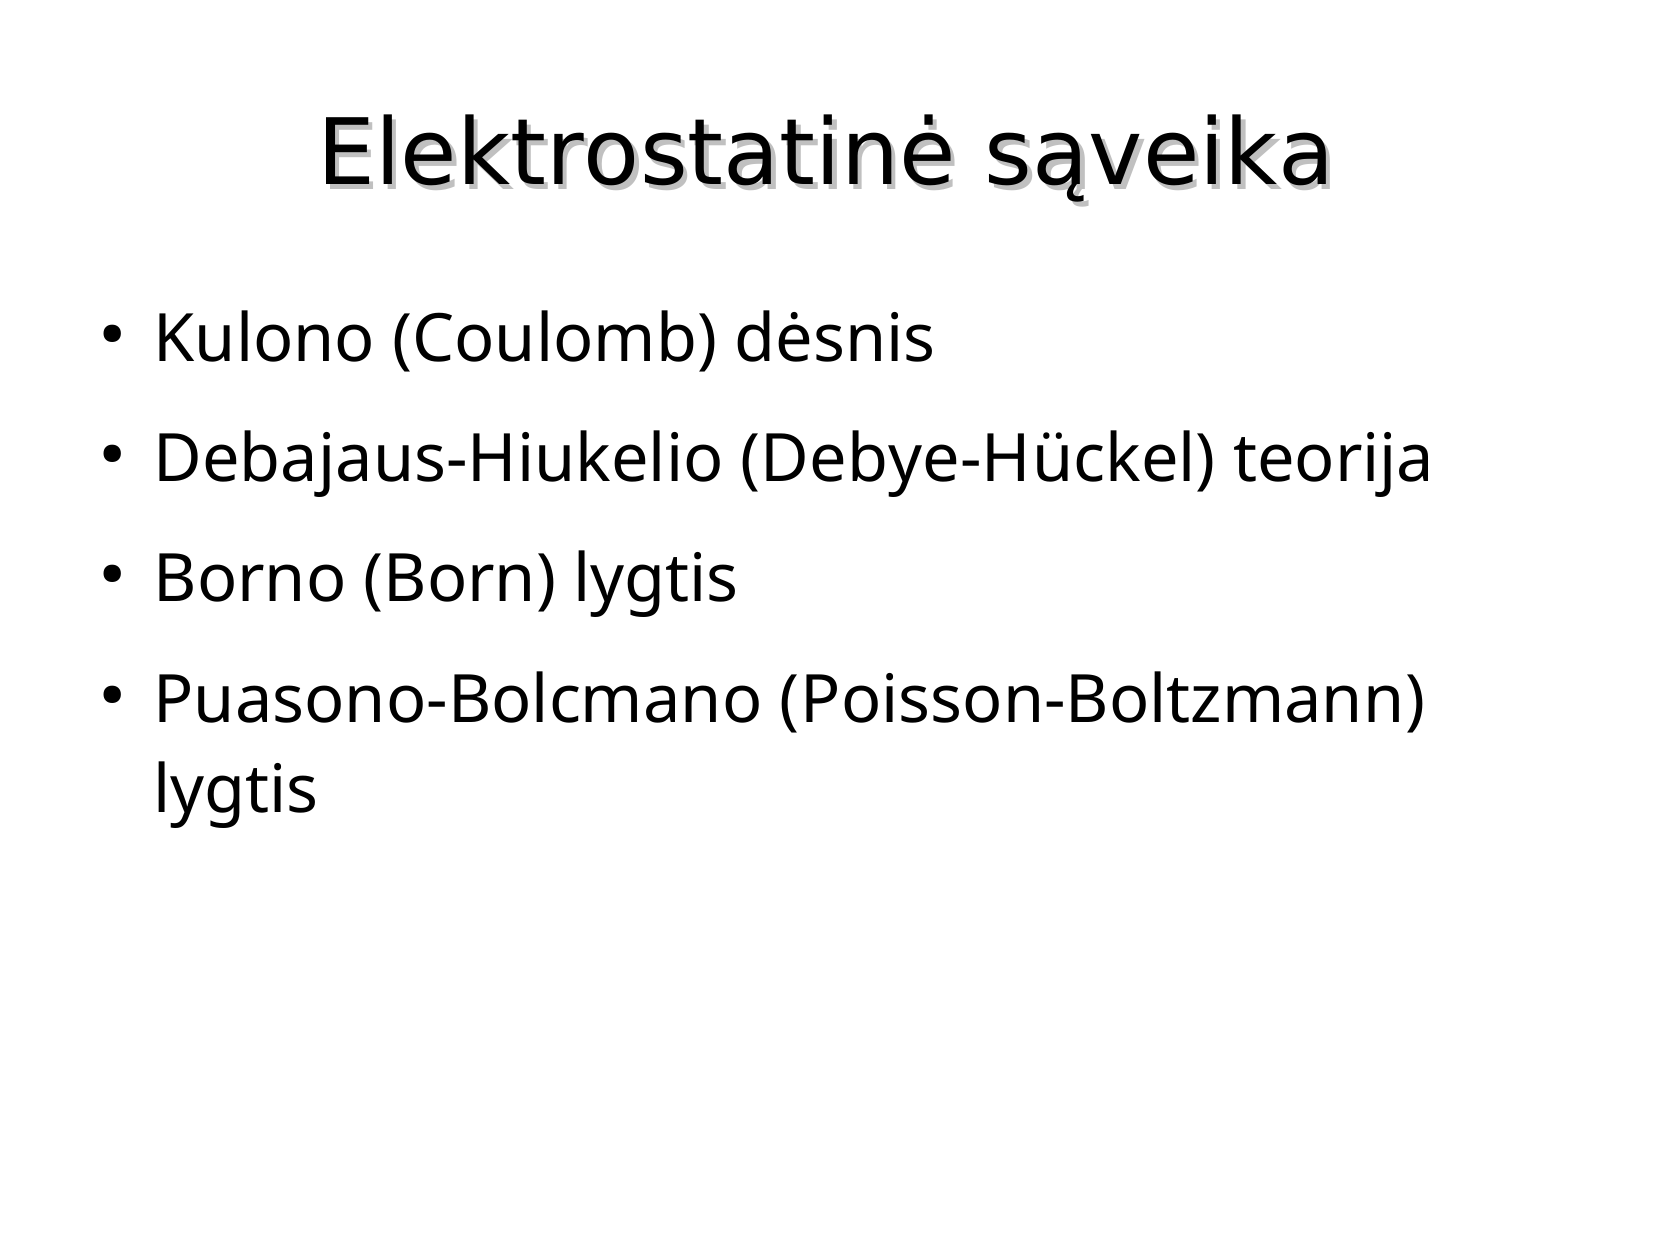

# Elektrostatinė sąveika
Kulono (Coulomb) dėsnis
Debajaus-Hiukelio (Debye-Hückel) teorija
Borno (Born) lygtis
Puasono-Bolcmano (Poisson-Boltzmann) lygtis